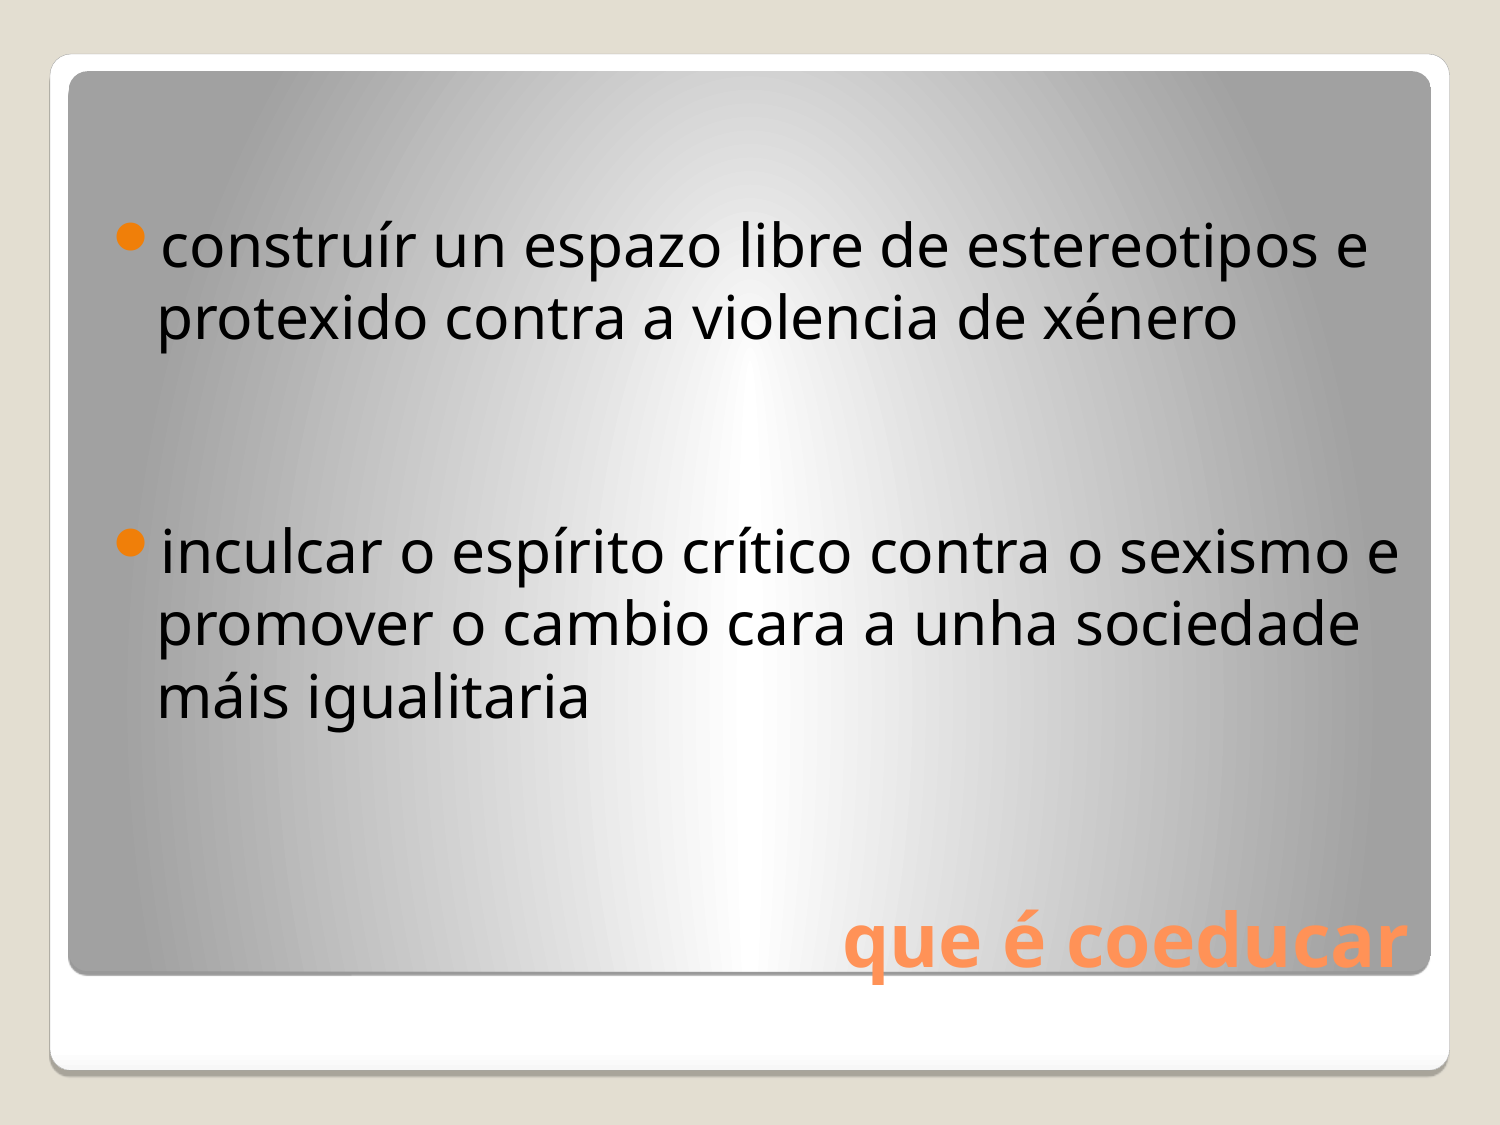

construír un espazo libre de estereotipos e protexido contra a violencia de xénero
inculcar o espírito crítico contra o sexismo e promover o cambio cara a unha sociedade máis igualitaria
# que é coeducar